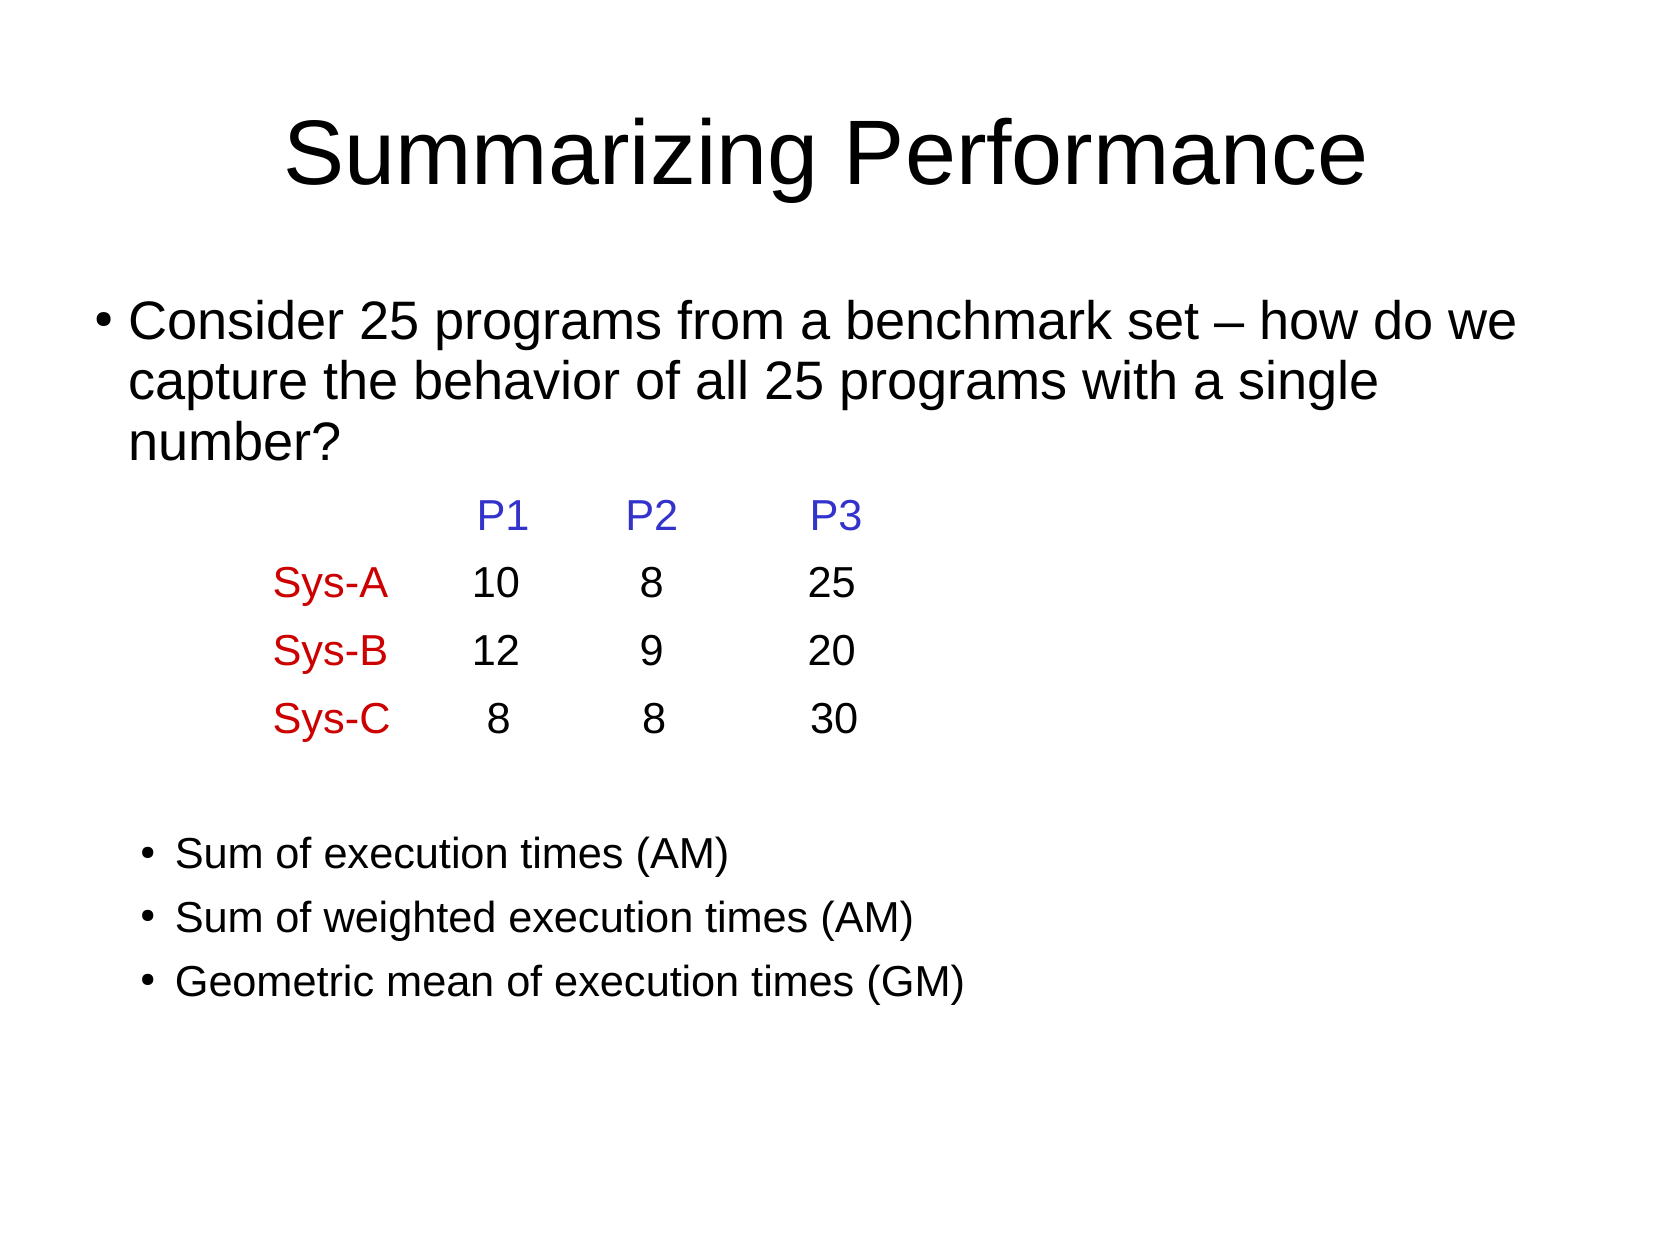

# Summarizing Performance
Consider 25 programs from a benchmark set – how do we capture the behavior of all 25 programs with a single number?
 P1 P2 P3
 Sys-A 10 8 25
 Sys-B 12 9 20
 Sys-C 8 8 30
Sum of execution times (AM)
Sum of weighted execution times (AM)
Geometric mean of execution times (GM)